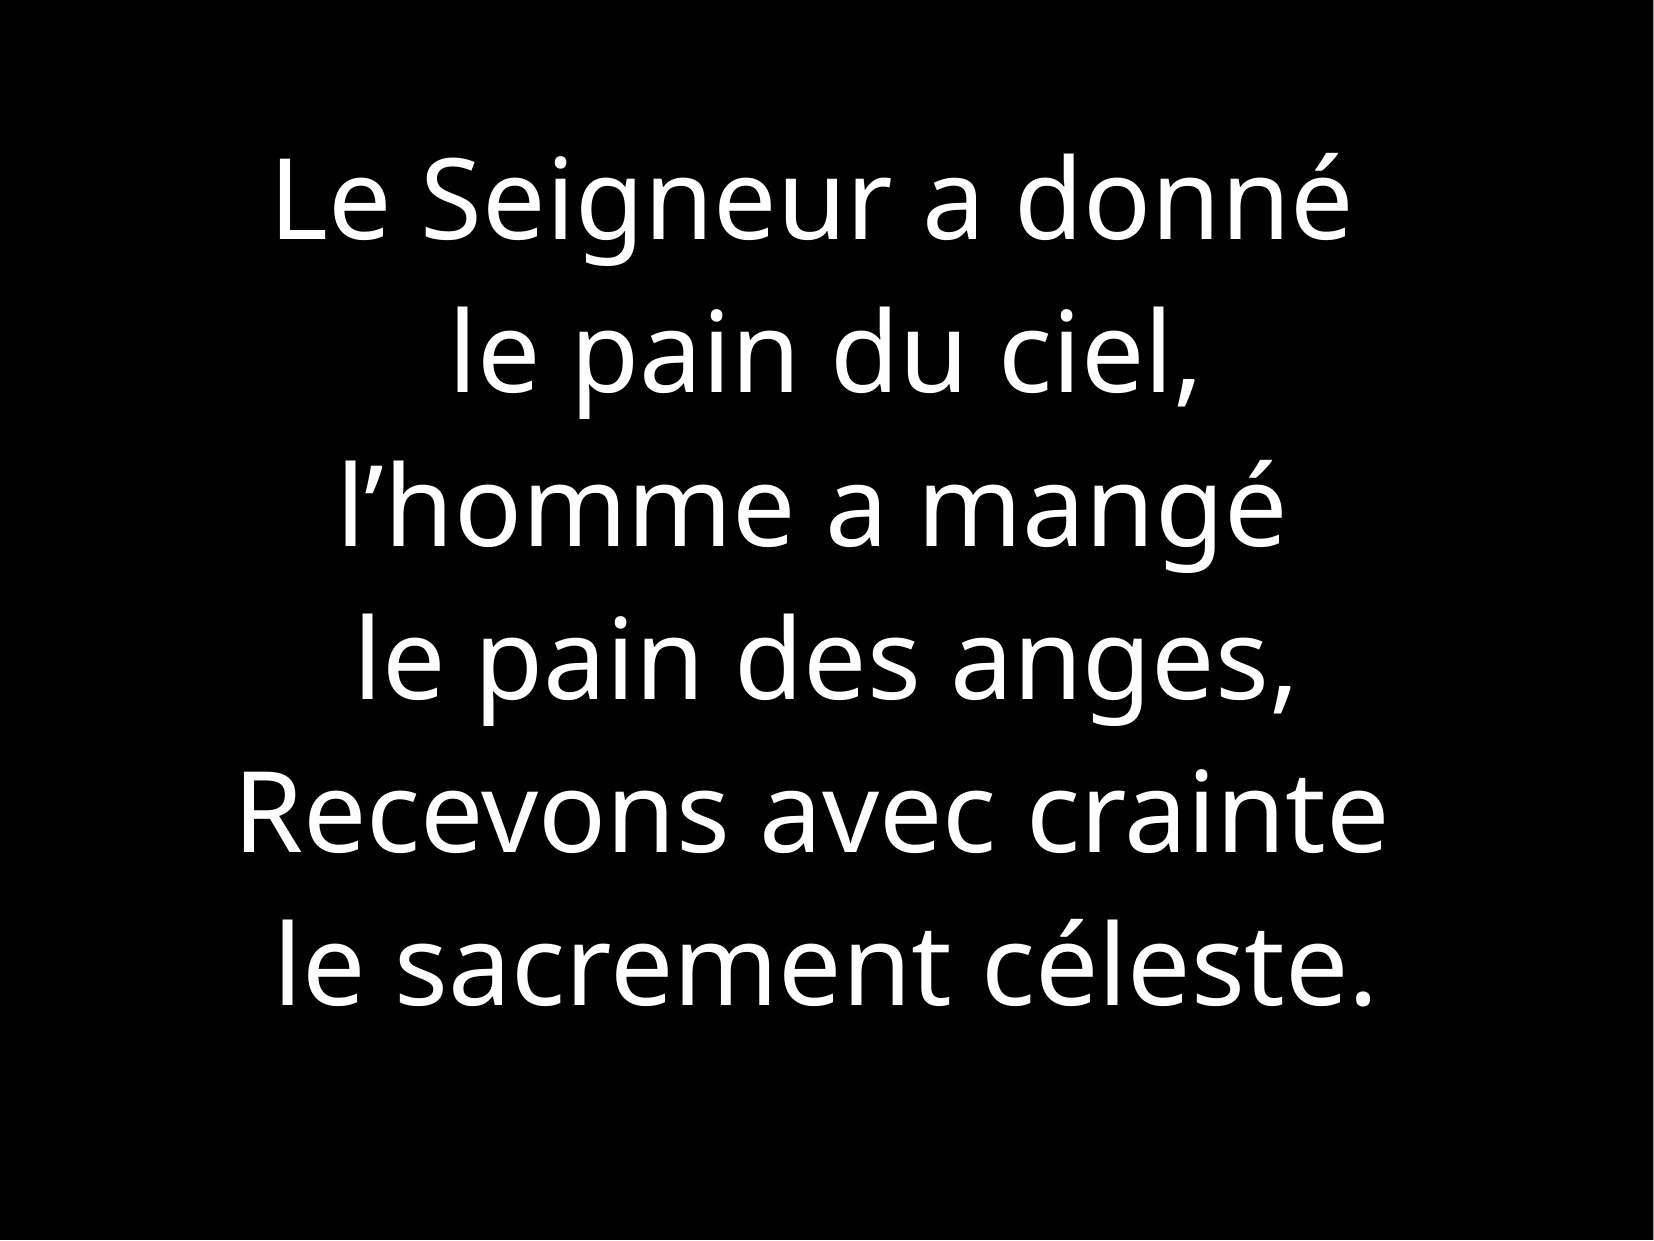

# Le Seigneur a donné
le pain du ciel,
l’homme a mangé
le pain des anges,
Recevons avec crainte
le sacrement céleste.